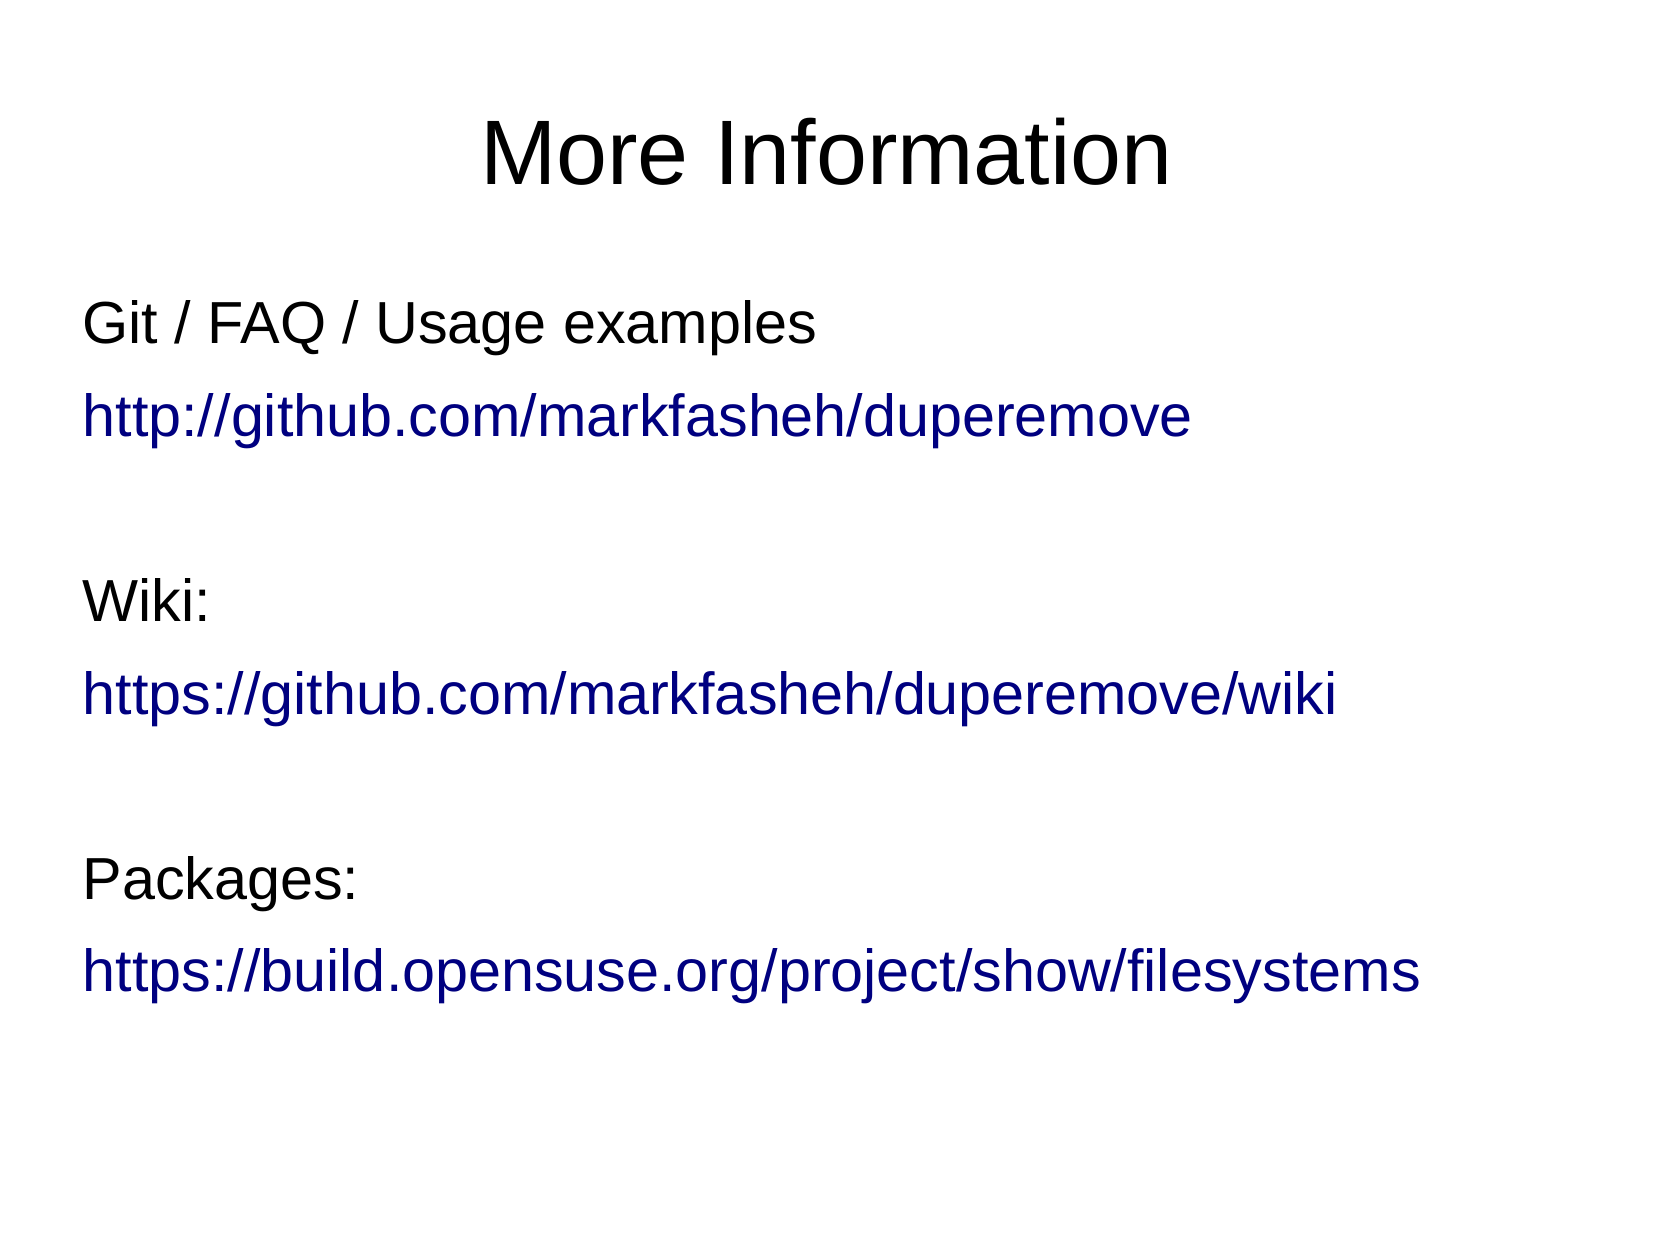

# More Information
Git / FAQ / Usage examples
http://github.com/markfasheh/duperemove
Wiki:
https://github.com/markfasheh/duperemove/wiki
Packages:
https://build.opensuse.org/project/show/filesystems